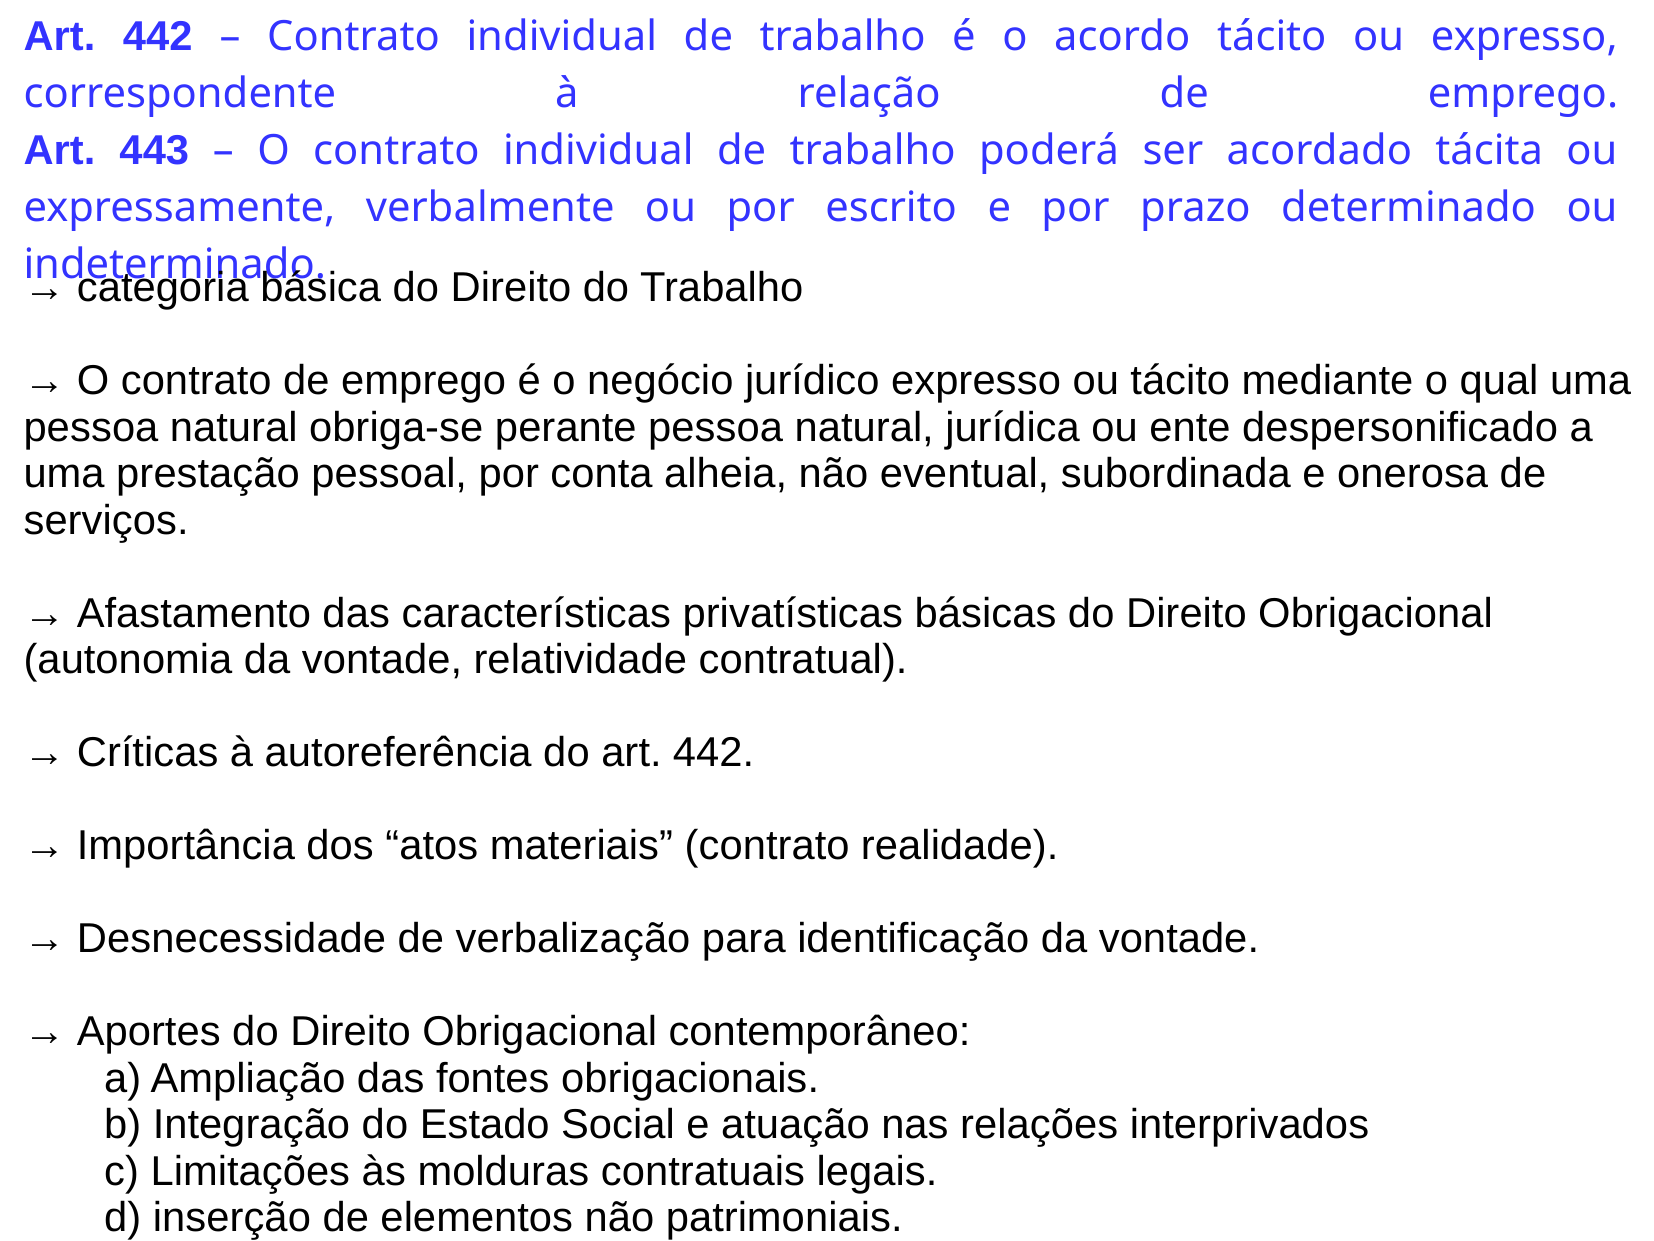

# Art. 442 – Contrato individual de trabalho é o acordo tácito ou expresso, correspondente à relação de emprego. Art. 443 – O contrato individual de trabalho poderá ser acordado tácita ou expressamente, verbalmente ou por escrito e por prazo determinado ou indeterminado.
→ categoria básica do Direito do Trabalho
→ O contrato de emprego é o negócio jurídico expresso ou tácito mediante o qual uma pessoa natural obriga-se perante pessoa natural, jurídica ou ente despersonificado a uma prestação pessoal, por conta alheia, não eventual, subordinada e onerosa de serviços.
→ Afastamento das características privatísticas básicas do Direito Obrigacional (autonomia da vontade, relatividade contratual).
→ Críticas à autoreferência do art. 442.
→ Importância dos “atos materiais” (contrato realidade).
→ Desnecessidade de verbalização para identificação da vontade.
→ Aportes do Direito Obrigacional contemporâneo:
 a) Ampliação das fontes obrigacionais.
 b) Integração do Estado Social e atuação nas relações interprivados
 c) Limitações às molduras contratuais legais.
 d) inserção de elementos não patrimoniais.